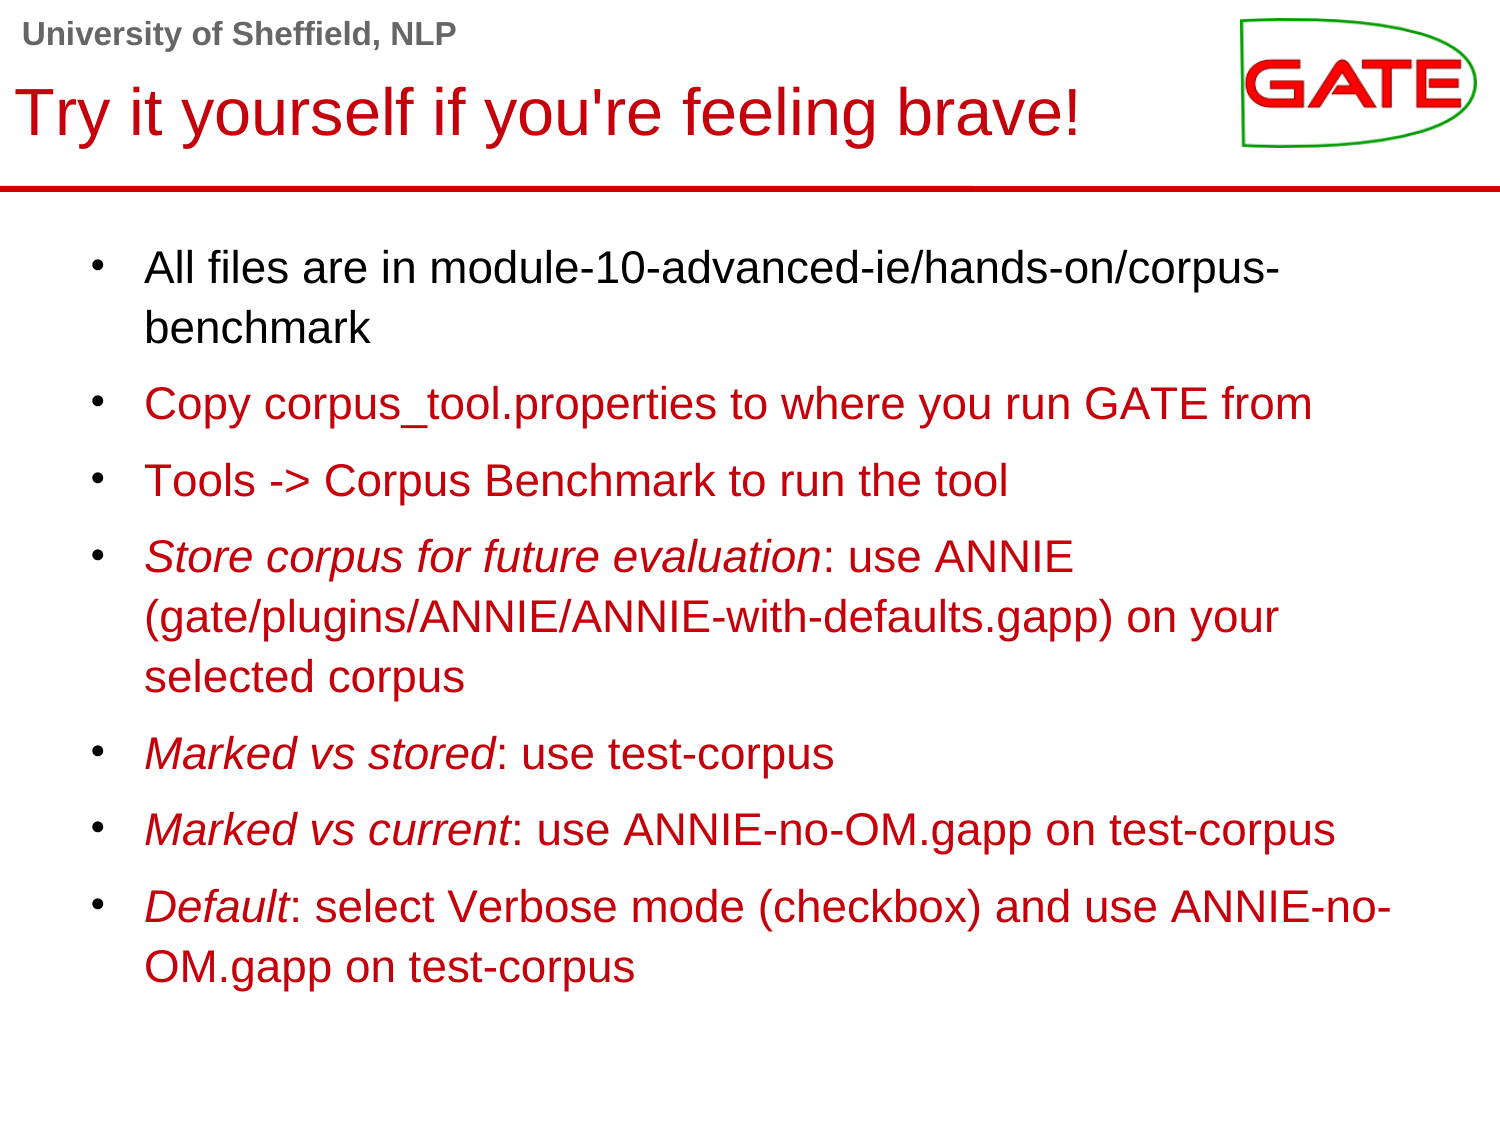

# Try it yourself if you're feeling brave!
All files are in module-10-advanced-ie/hands-on/corpus-benchmark
Copy corpus_tool.properties to where you run GATE from
Tools -> Corpus Benchmark to run the tool
Store corpus for future evaluation: use ANNIE (gate/plugins/ANNIE/ANNIE-with-defaults.gapp) on your selected corpus
Marked vs stored: use test-corpus
Marked vs current: use ANNIE-no-OM.gapp on test-corpus
Default: select Verbose mode (checkbox) and use ANNIE-no-OM.gapp on test-corpus